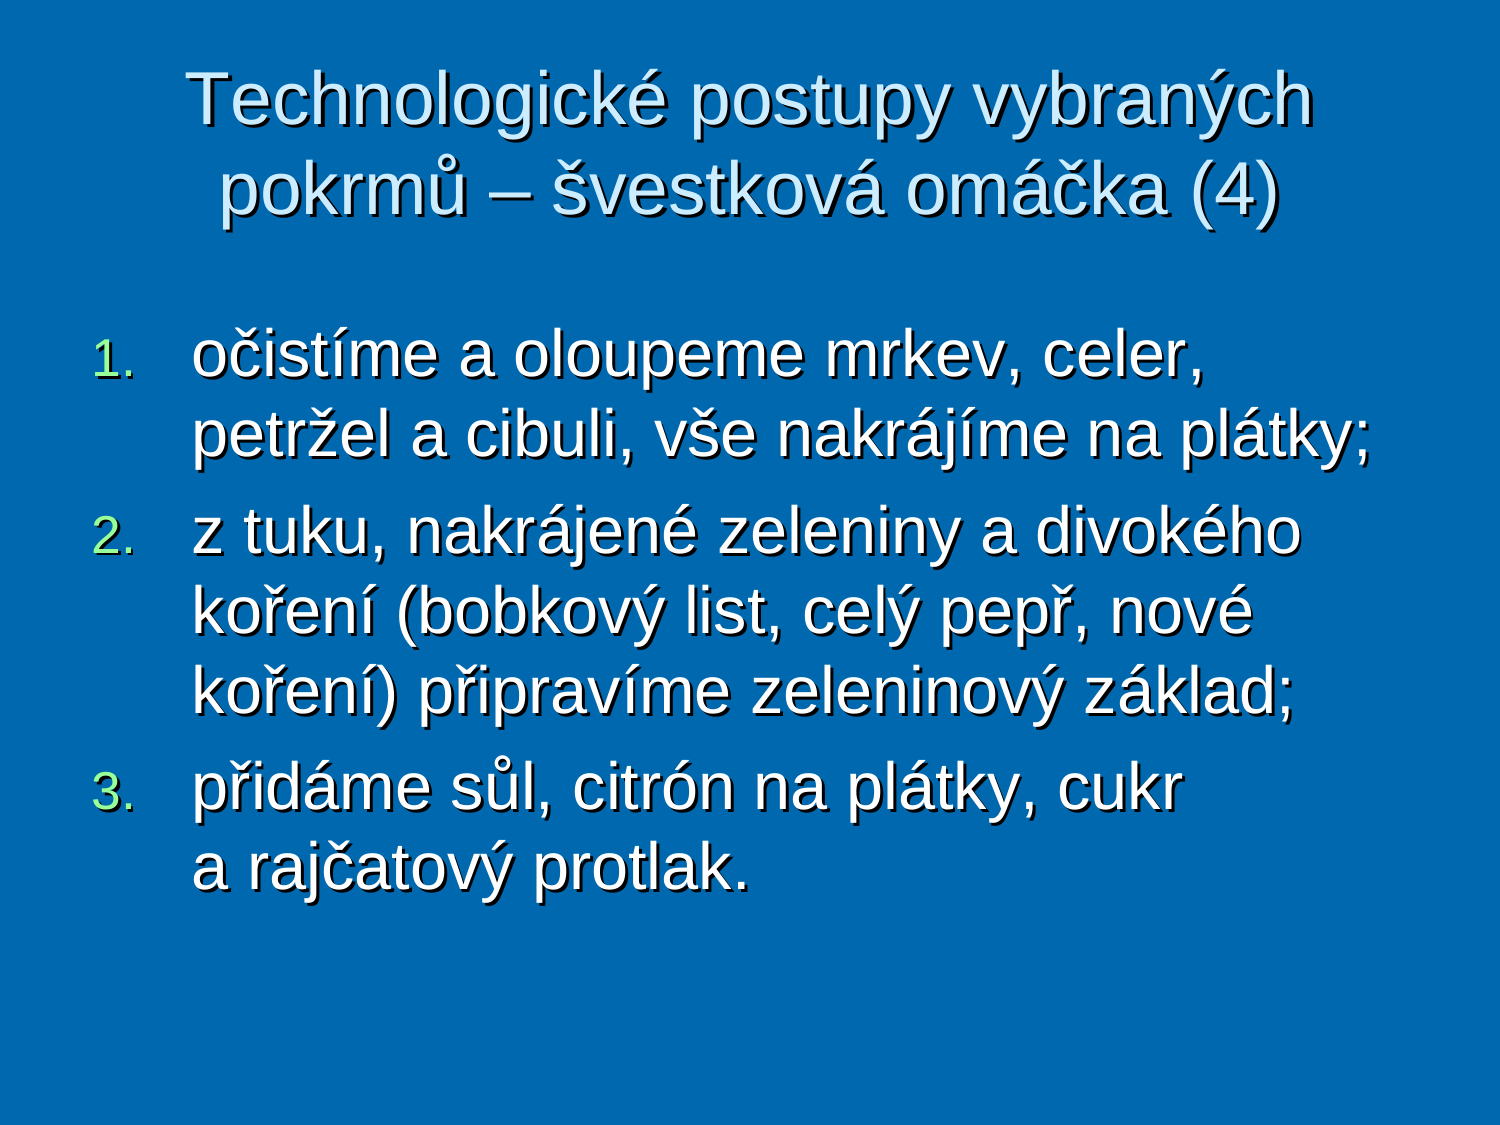

# Technologické postupy vybraných pokrmů – švestková omáčka (4)
očistíme a oloupeme mrkev, celer, petržel a cibuli, vše nakrájíme na plátky;
z tuku, nakrájené zeleniny a divokého koření (bobkový list, celý pepř, nové koření) připravíme zeleninový základ;
přidáme sůl, citrón na plátky, cukr
a rajčatový protlak.